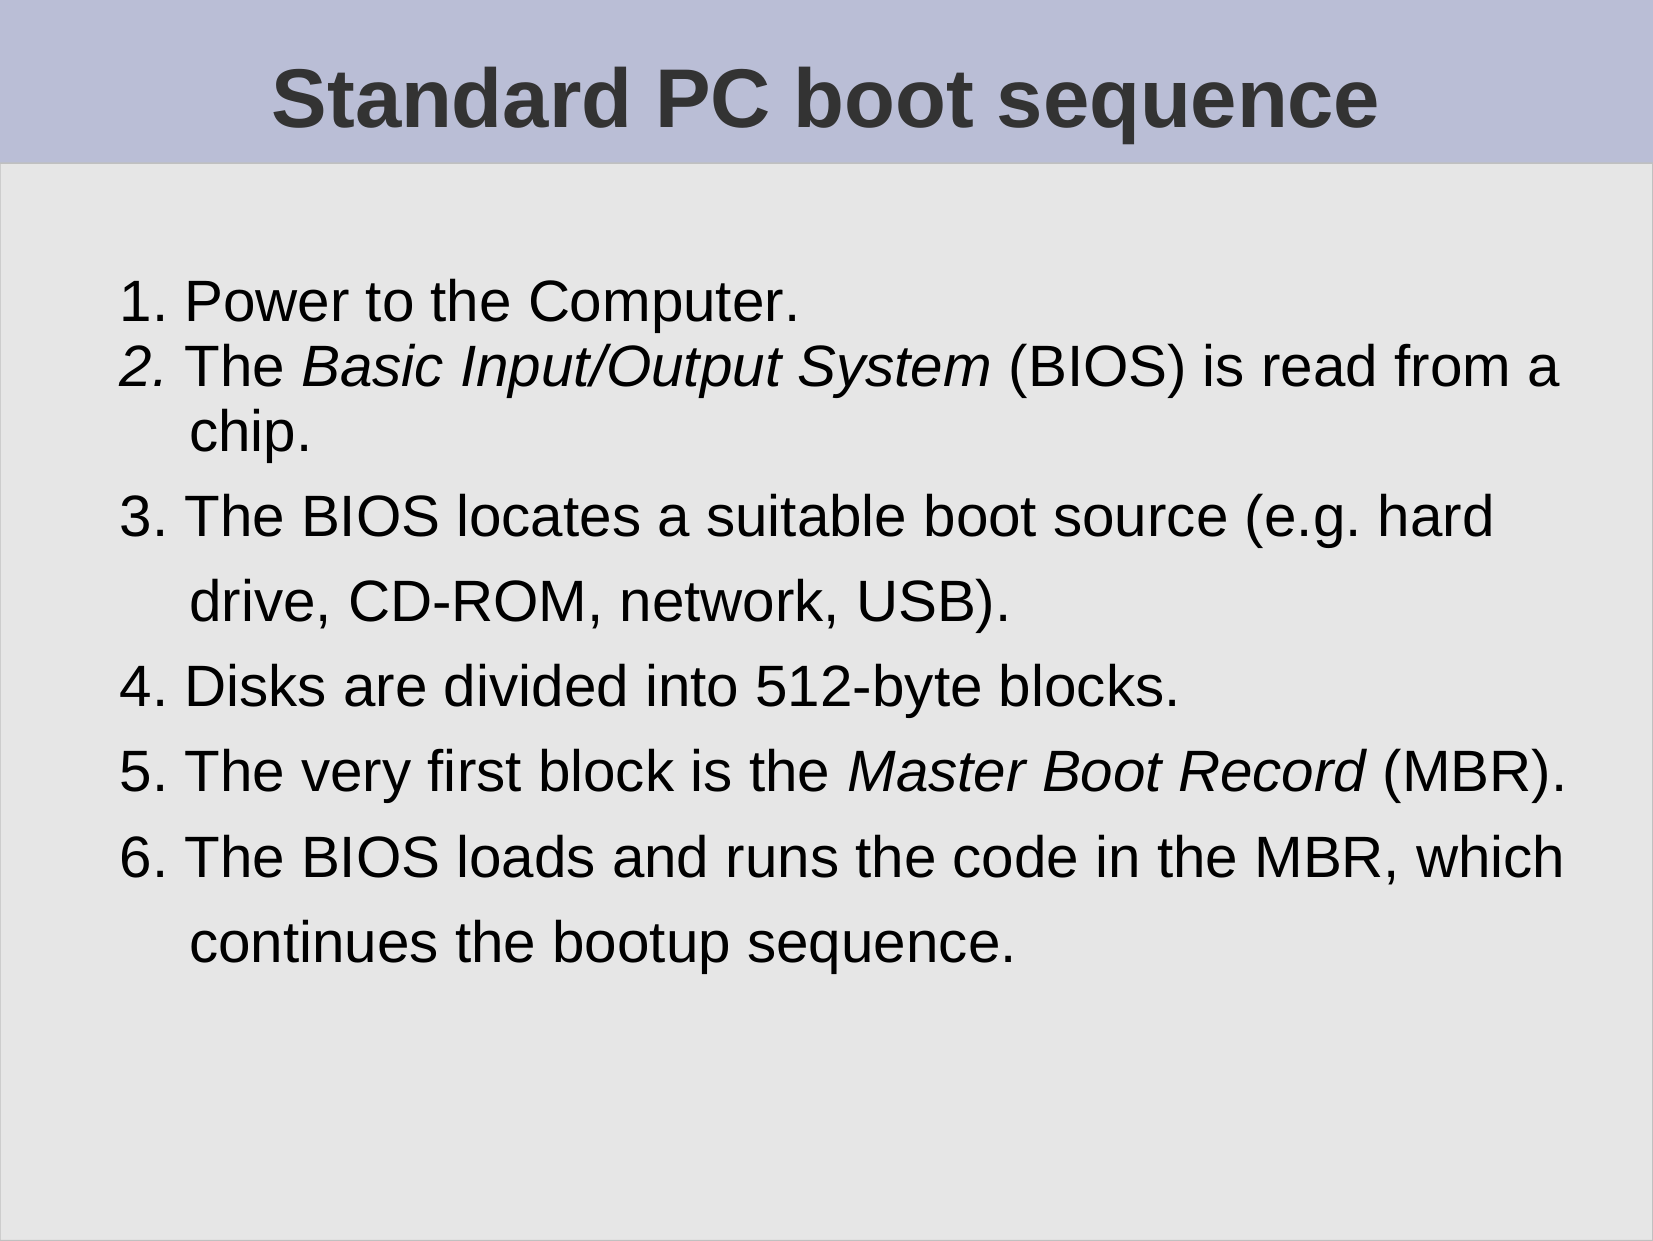

# Standard PC boot sequence
 Power to the Computer.
 The Basic Input/Output System (BIOS) is read from a
 chip.
 The BIOS locates a suitable boot source (e.g. hard
 drive, CD-ROM, network, USB).
 Disks are divided into 512-byte blocks.
 The very first block is the Master Boot Record (MBR).
 The BIOS loads and runs the code in the MBR, which
 continues the bootup sequence.